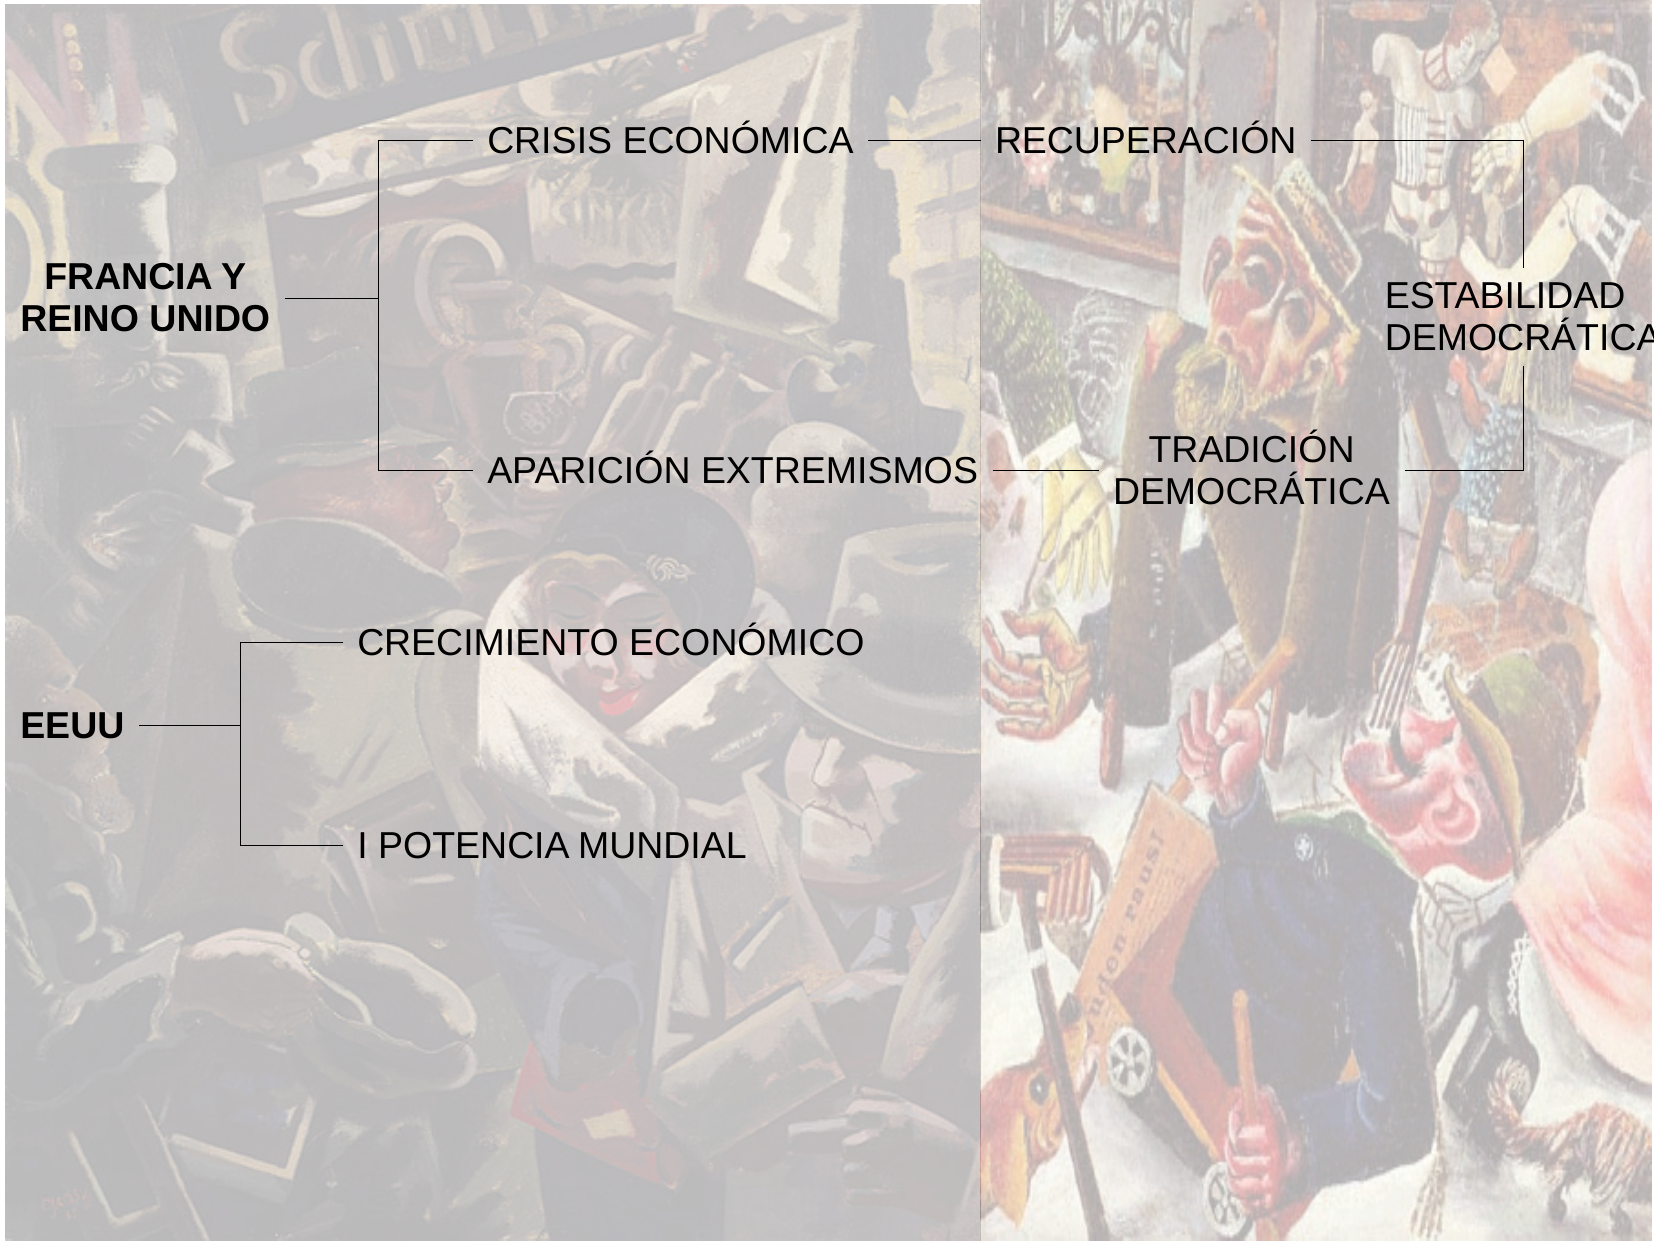

CRISIS ECONÓMICA
RECUPERACIÓN
FRANCIA Y
REINO UNIDO
ESTABILIDAD
DEMOCRÁTICA
TRADICIÓN
DEMOCRÁTICA
APARICIÓN EXTREMISMOS
CRECIMIENTO ECONÓMICO
EEUU
I POTENCIA MUNDIAL